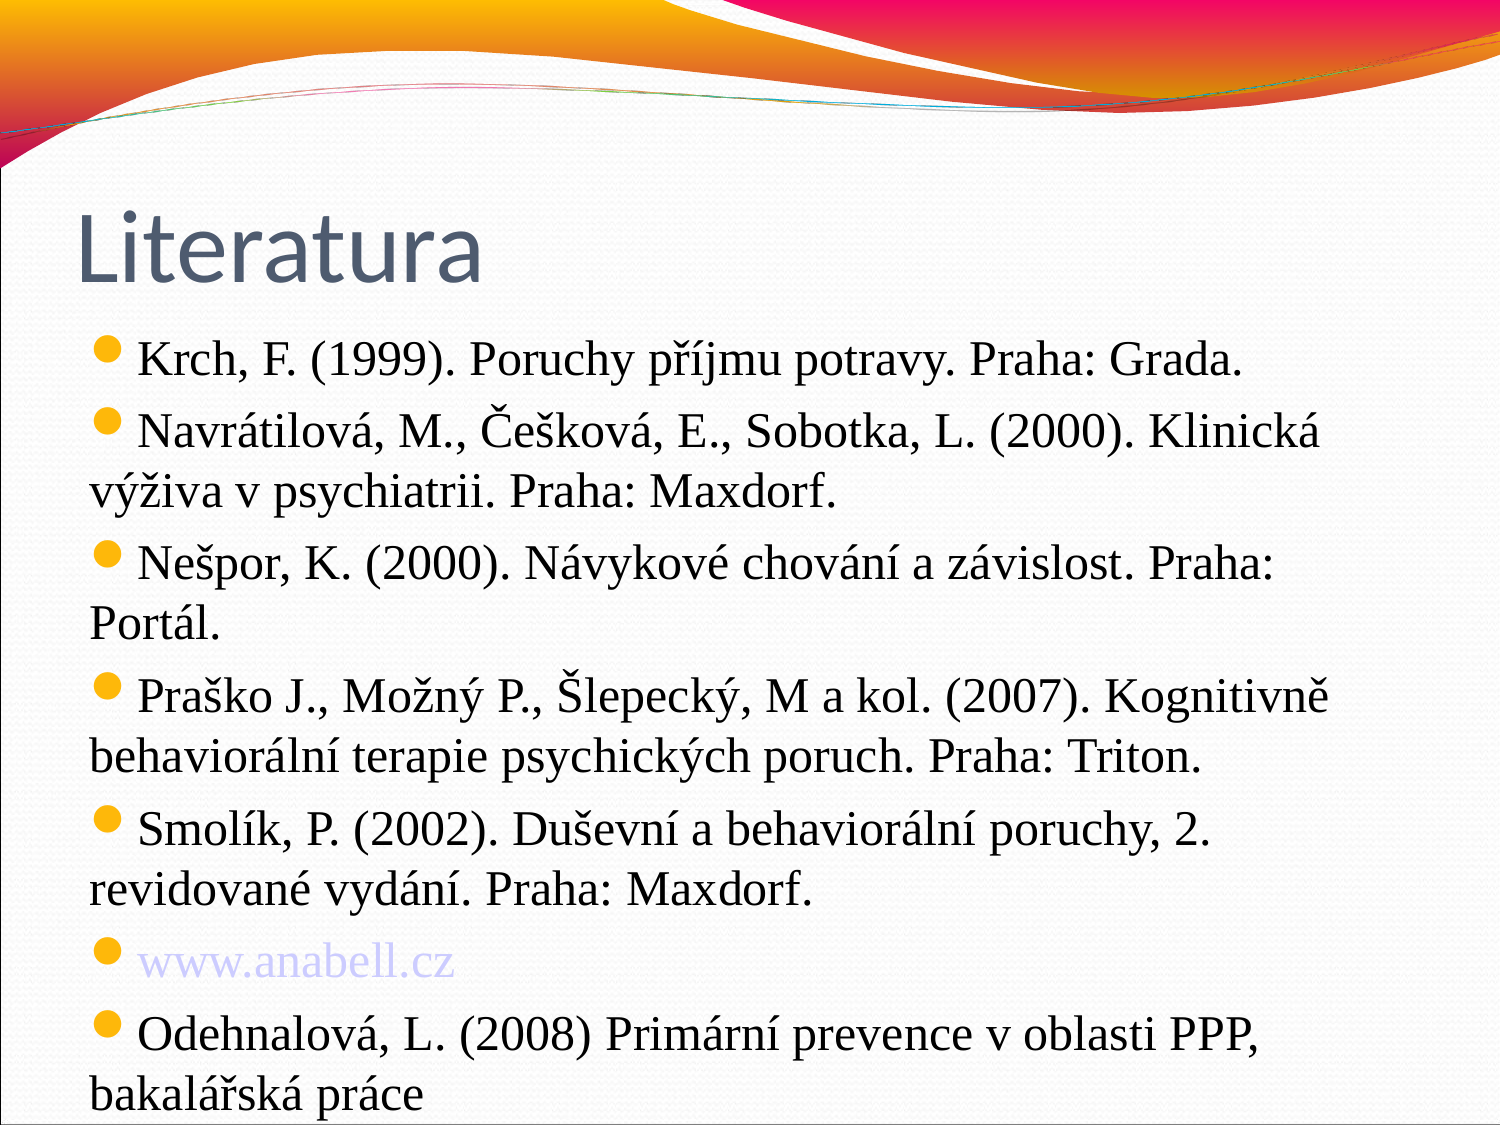

Literatura
Krch, F. (1999). Poruchy příjmu potravy. Praha: Grada.
Navrátilová, M., Češková, E., Sobotka, L. (2000). Klinická výživa v psychiatrii. Praha: Maxdorf.
Nešpor, K. (2000). Návykové chování a závislost. Praha: Portál.
Praško J., Možný P., Šlepecký, M a kol. (2007). Kognitivně behaviorální terapie psychických poruch. Praha: Triton.
Smolík, P. (2002). Duševní a behaviorální poruchy, 2. revidované vydání. Praha: Maxdorf.
www.anabell.cz
Odehnalová, L. (2008) Primární prevence v oblasti PPP, bakalářská práce